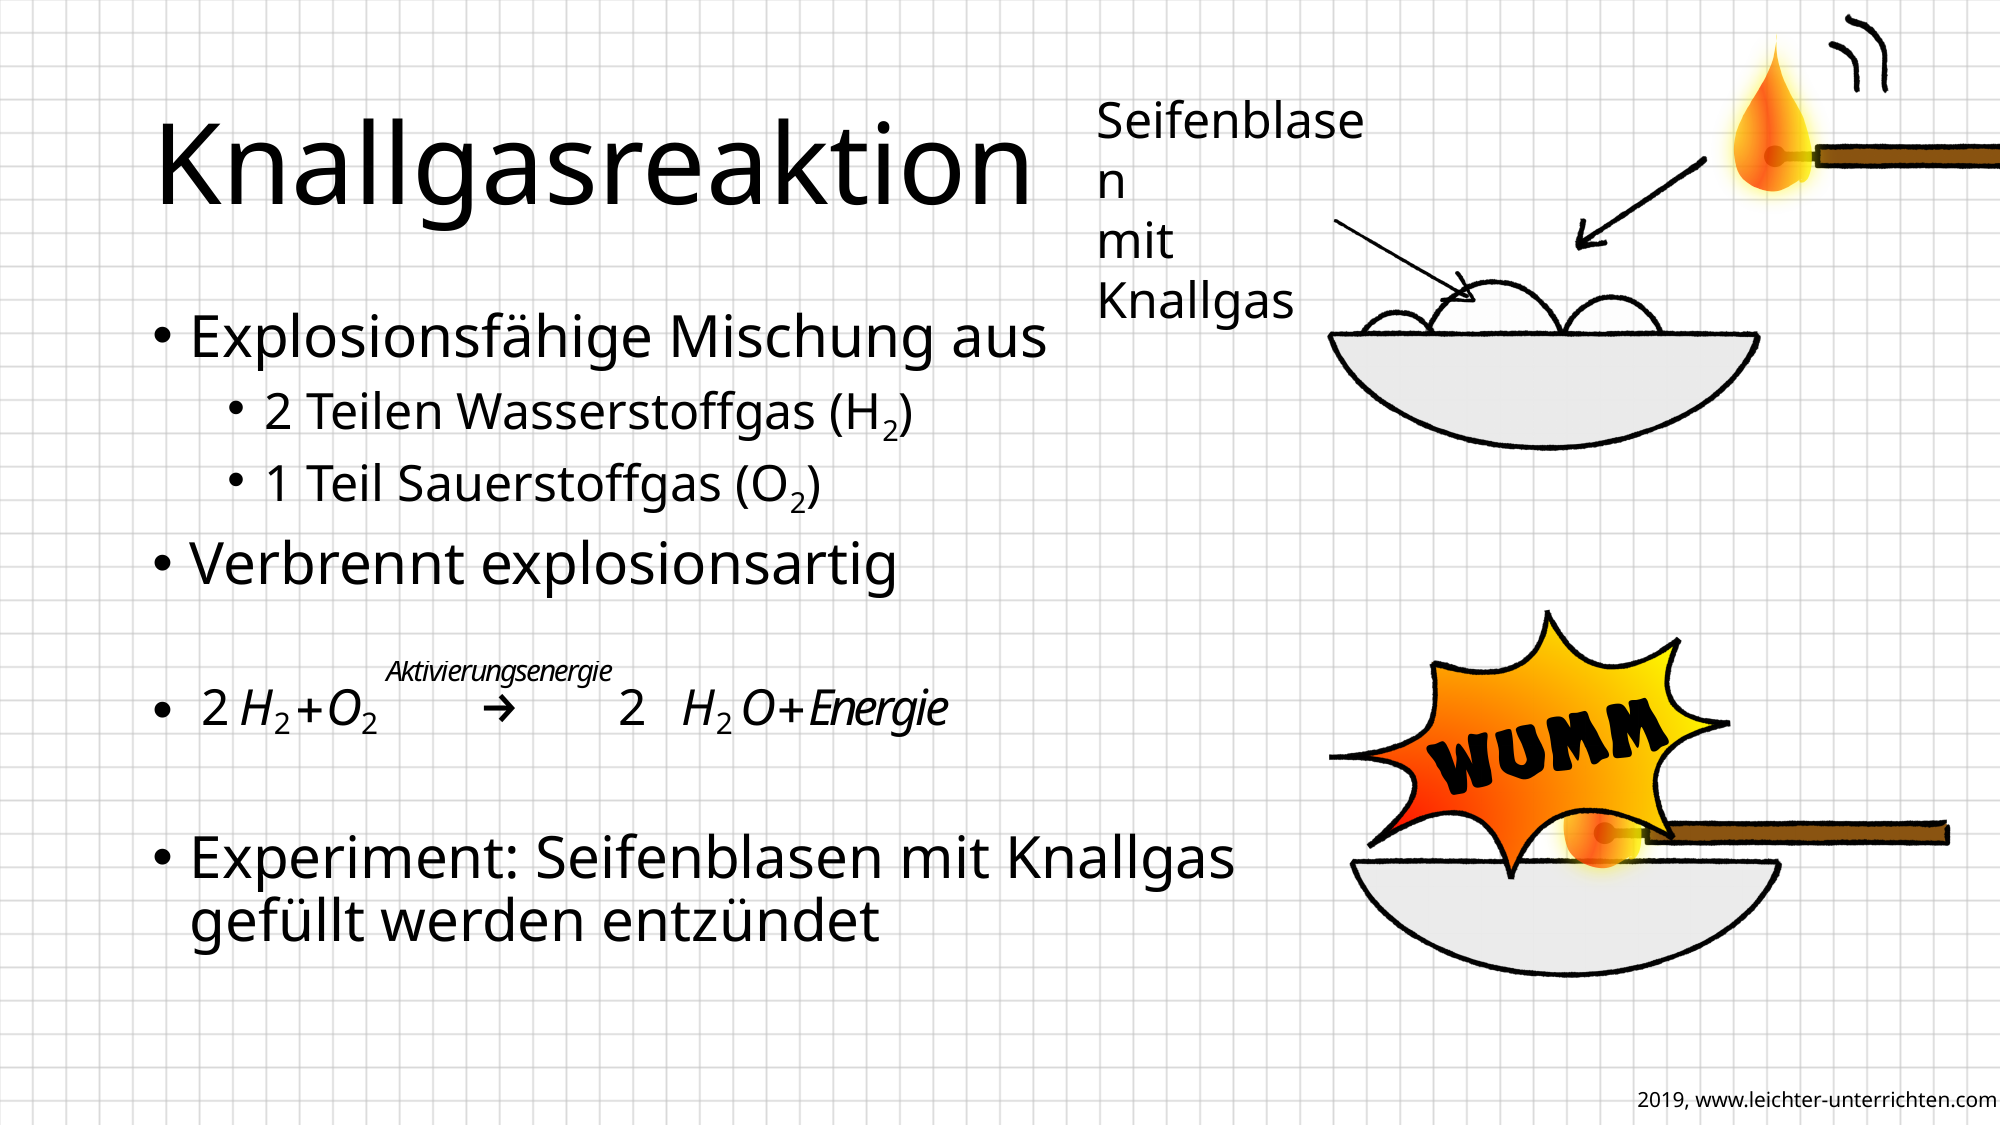

# Knallgasreaktion
Seifenblasen
mit Knallgas
Explosionsfähige Mischung aus
2 Teilen Wasserstoffgas (H2)
1 Teil Sauerstoffgas (O2)
Verbrennt explosionsartig
Experiment: Seifenblasen mit Knallgas
gefüllt werden entzündet